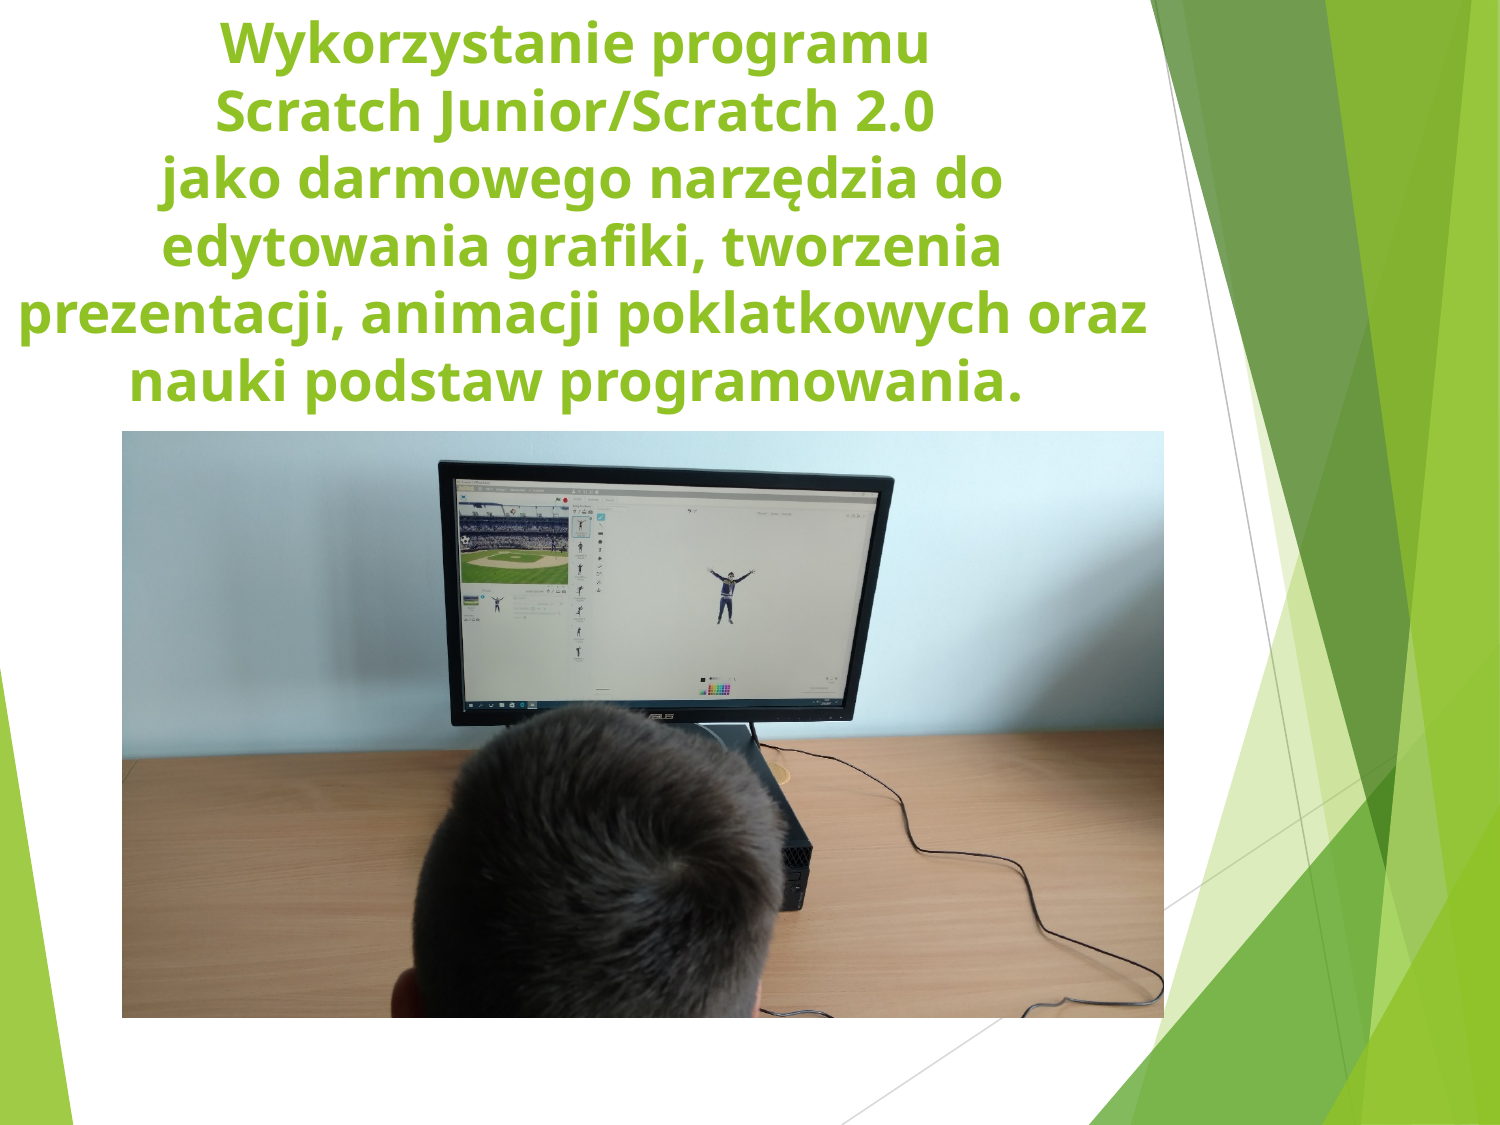

# Wykorzystanie programu Scratch Junior/Scratch 2.0 jako darmowego narzędzia do edytowania grafiki, tworzenia prezentacji, animacji poklatkowych oraz nauki podstaw programowania.